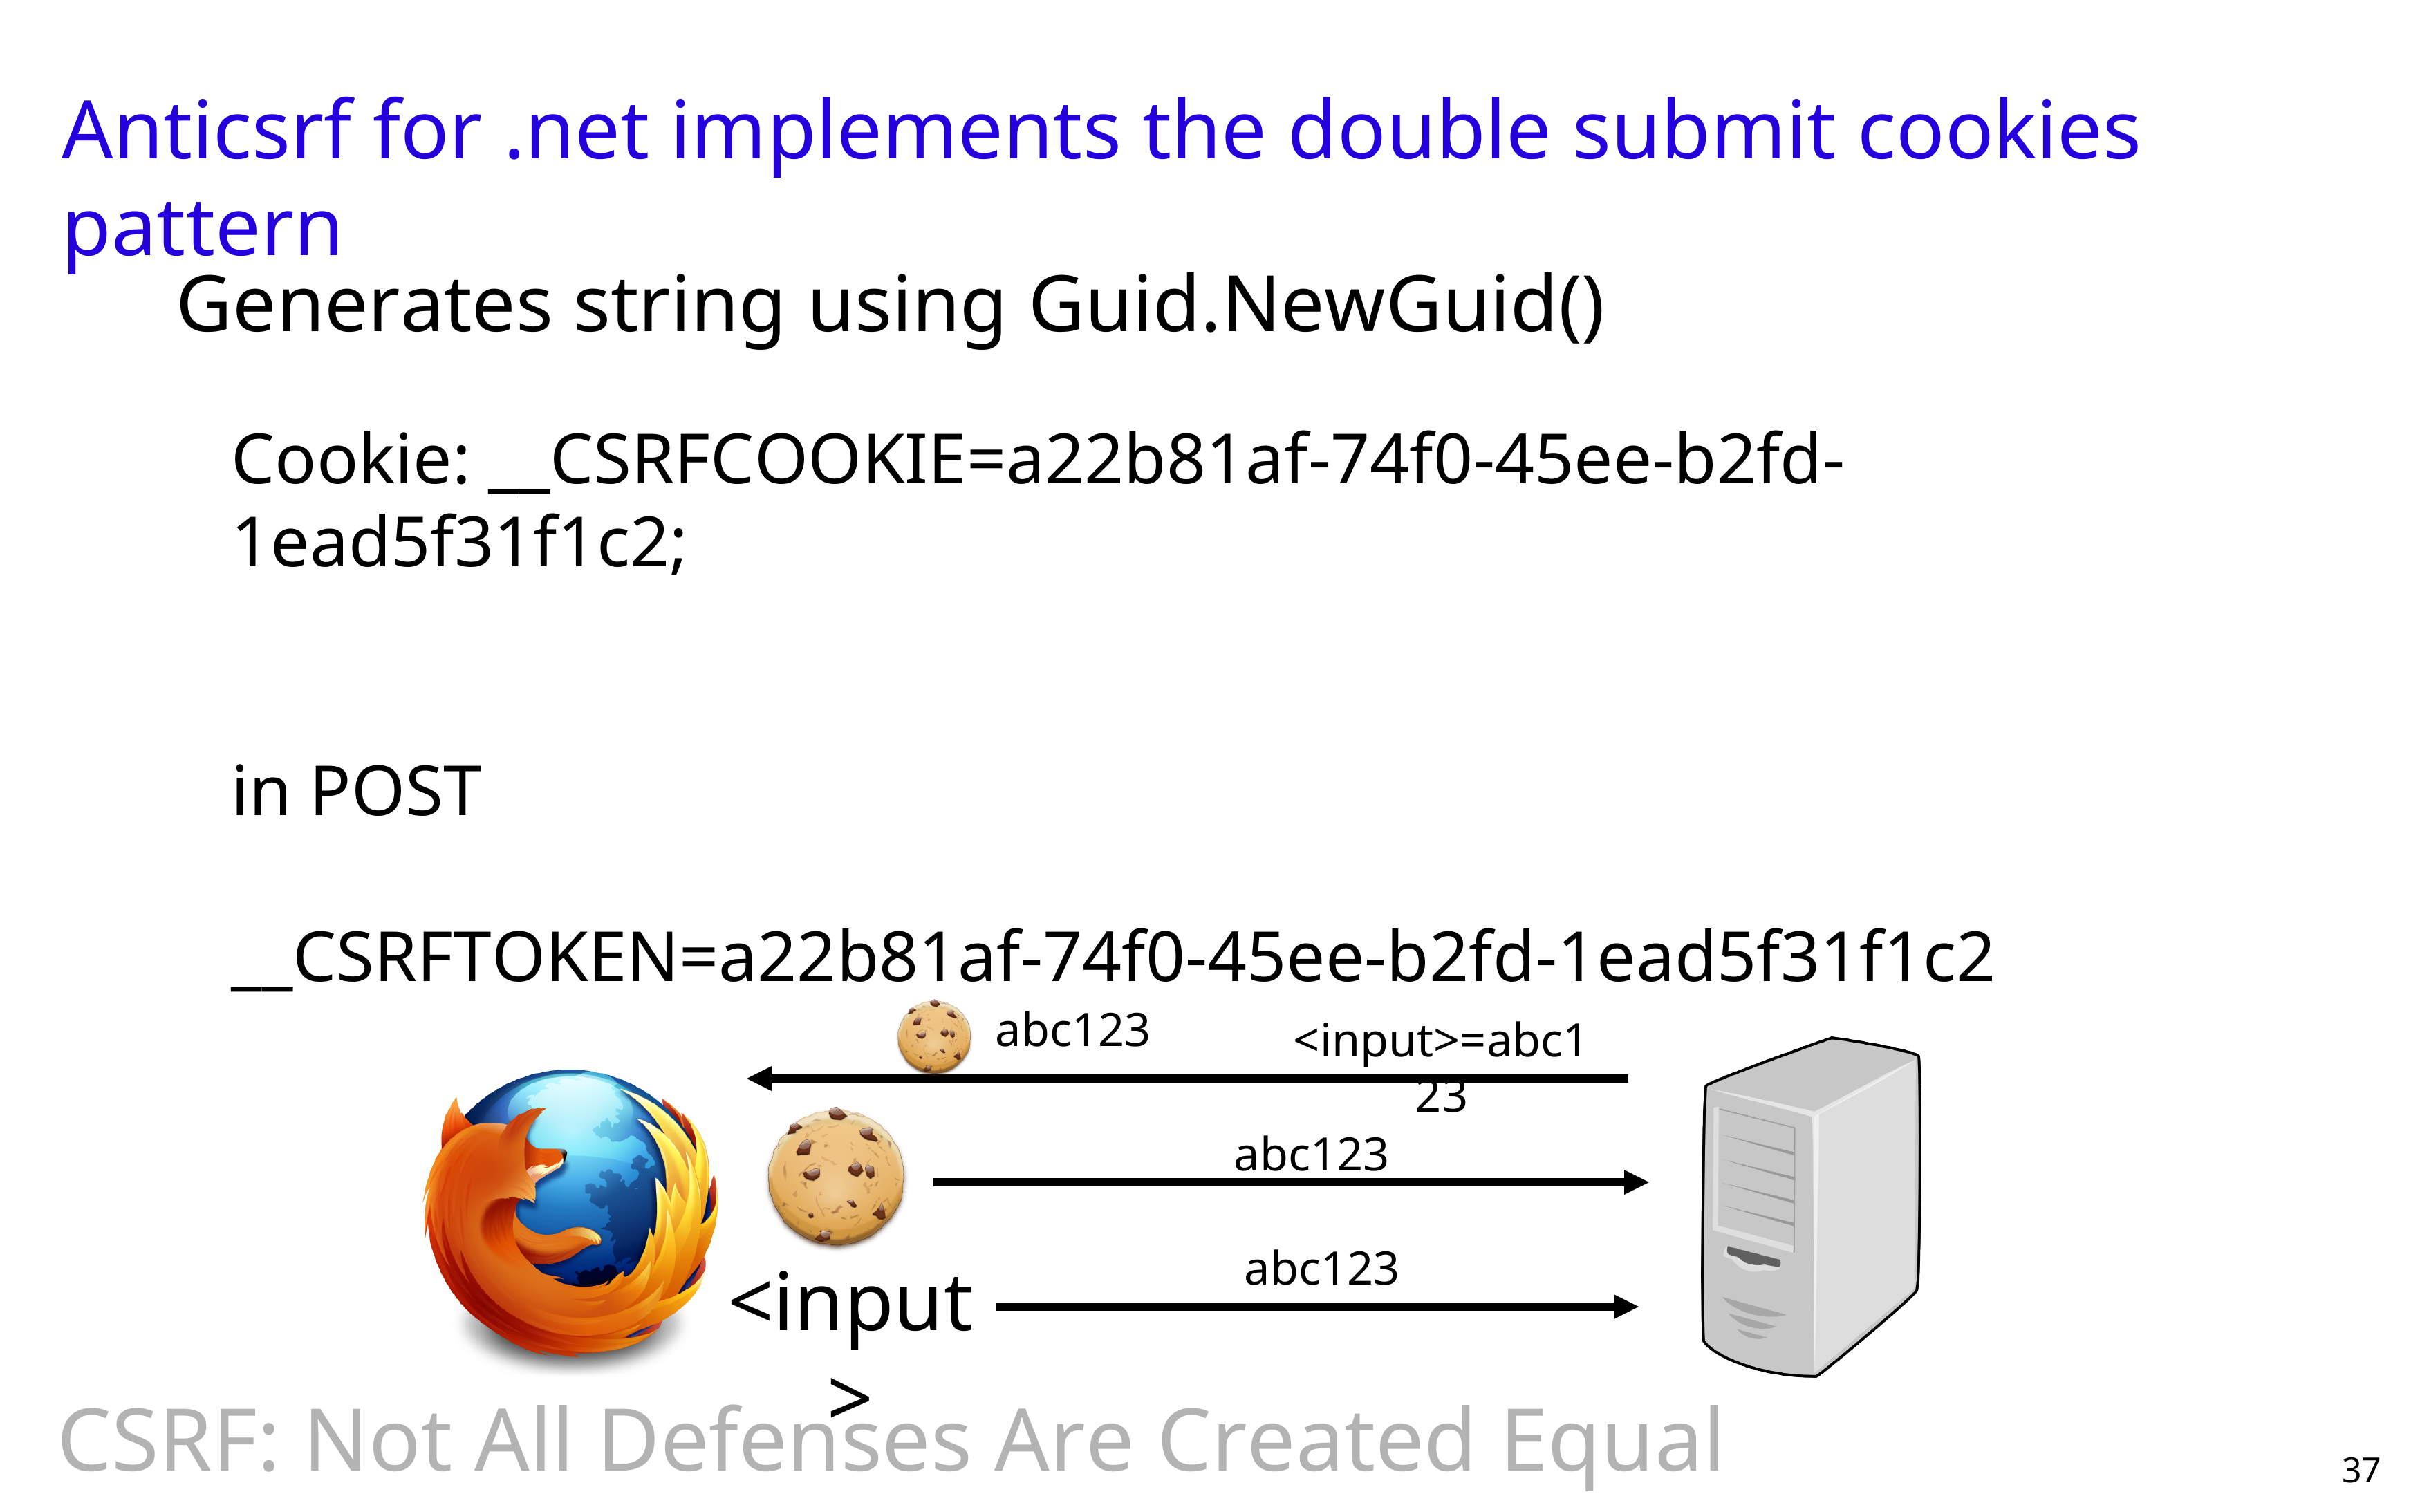

Anticsrf for .net implements the double submit cookies pattern
Generates string using Guid.NewGuid()
Cookie: __CSRFCOOKIE=a22b81af-74f0-45ee-b2fd-1ead5f31f1c2;
in POST
__CSRFTOKEN=a22b81af-74f0-45ee-b2fd-1ead5f31f1c2
abc123
<input>=abc123
abc123
abc123
<input>